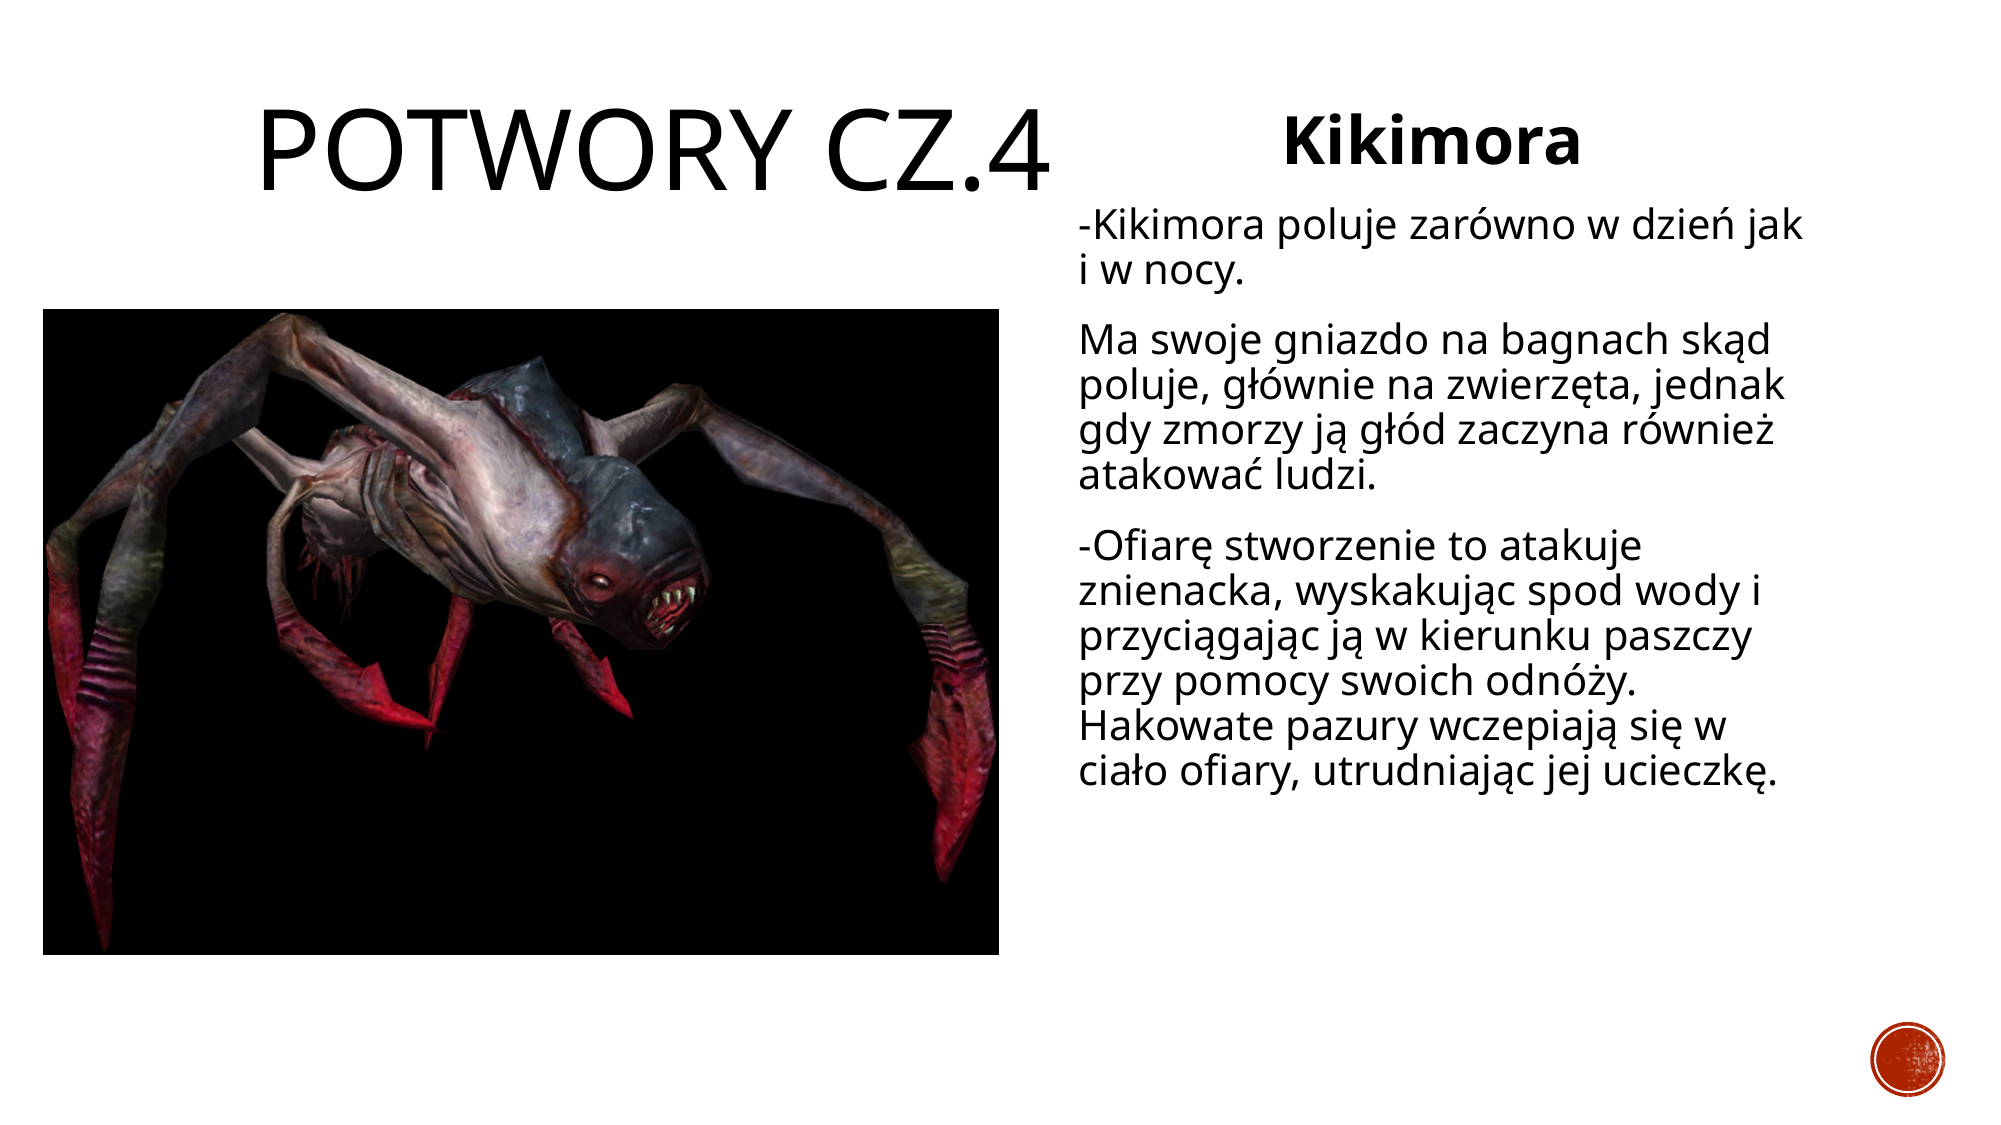

# Potwory cz.4
Kikimora
-Kikimora poluje zarówno w dzień jak i w nocy.
Ma swoje gniazdo na bagnach skąd poluje, głównie na zwierzęta, jednak gdy zmorzy ją głód zaczyna również atakować ludzi.
-Ofiarę stworzenie to atakuje znienacka, wyskakując spod wody i przyciągając ją w kierunku paszczy przy pomocy swoich odnóży. Hakowate pazury wczepiają się w ciało ofiary, utrudniając jej ucieczkę.